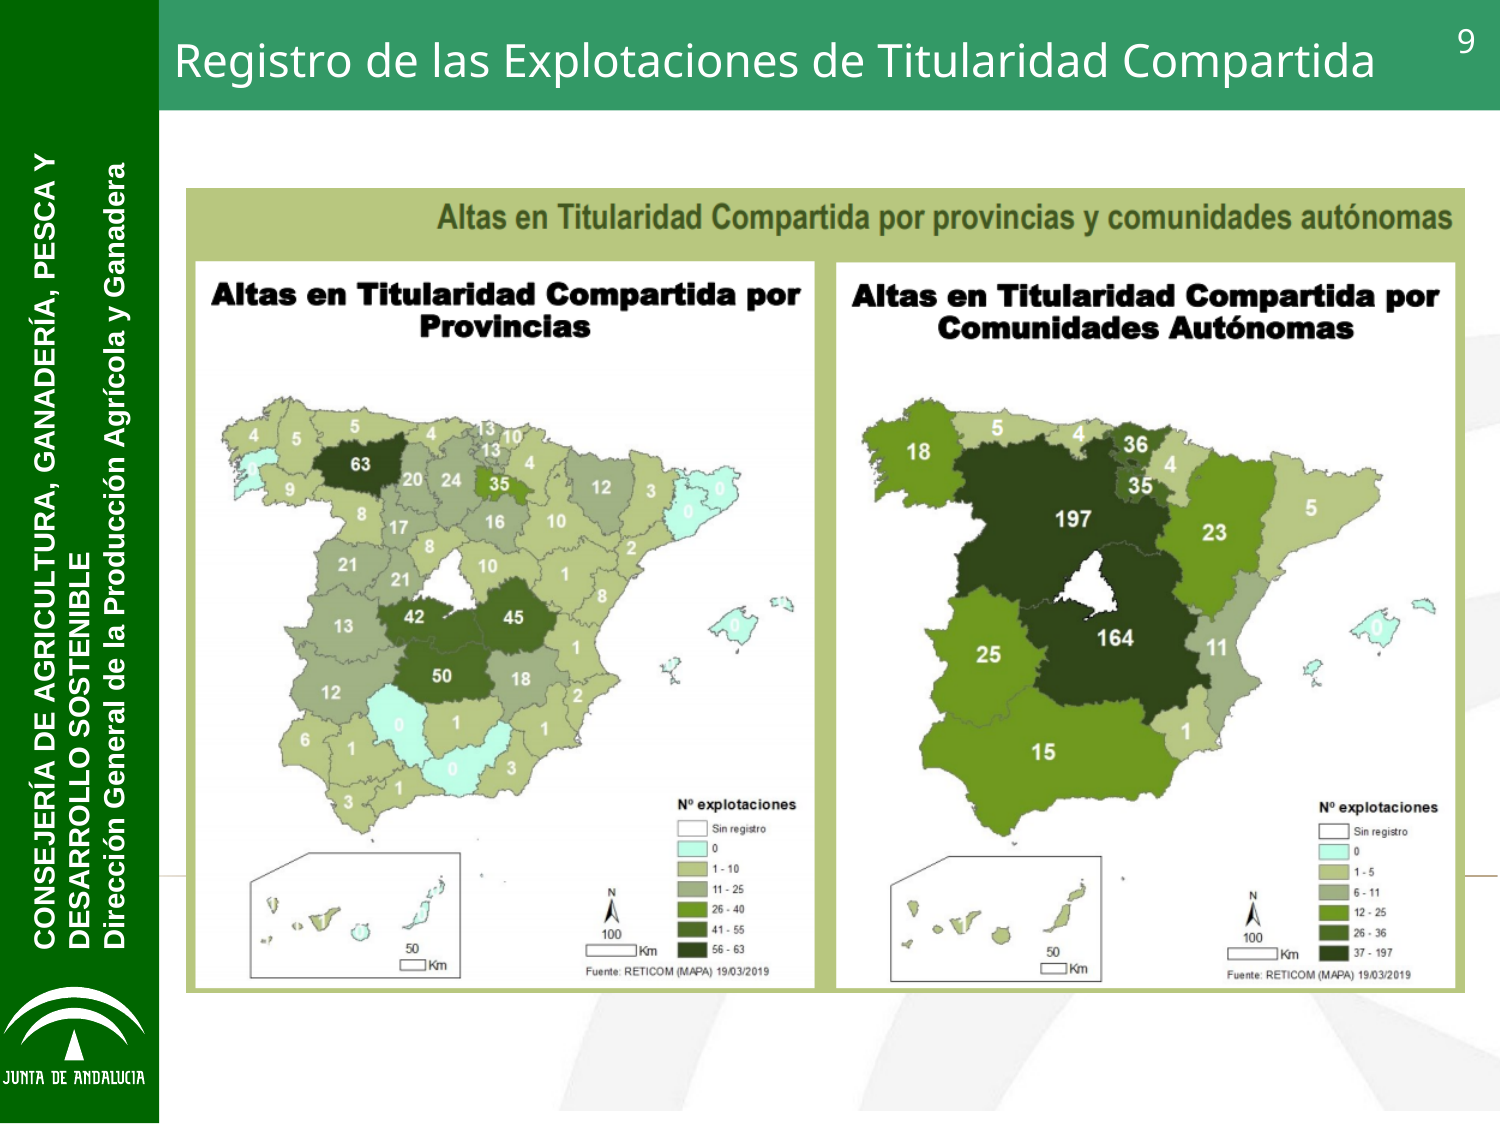

Registro de las Explotaciones de Titularidad Compartida
9